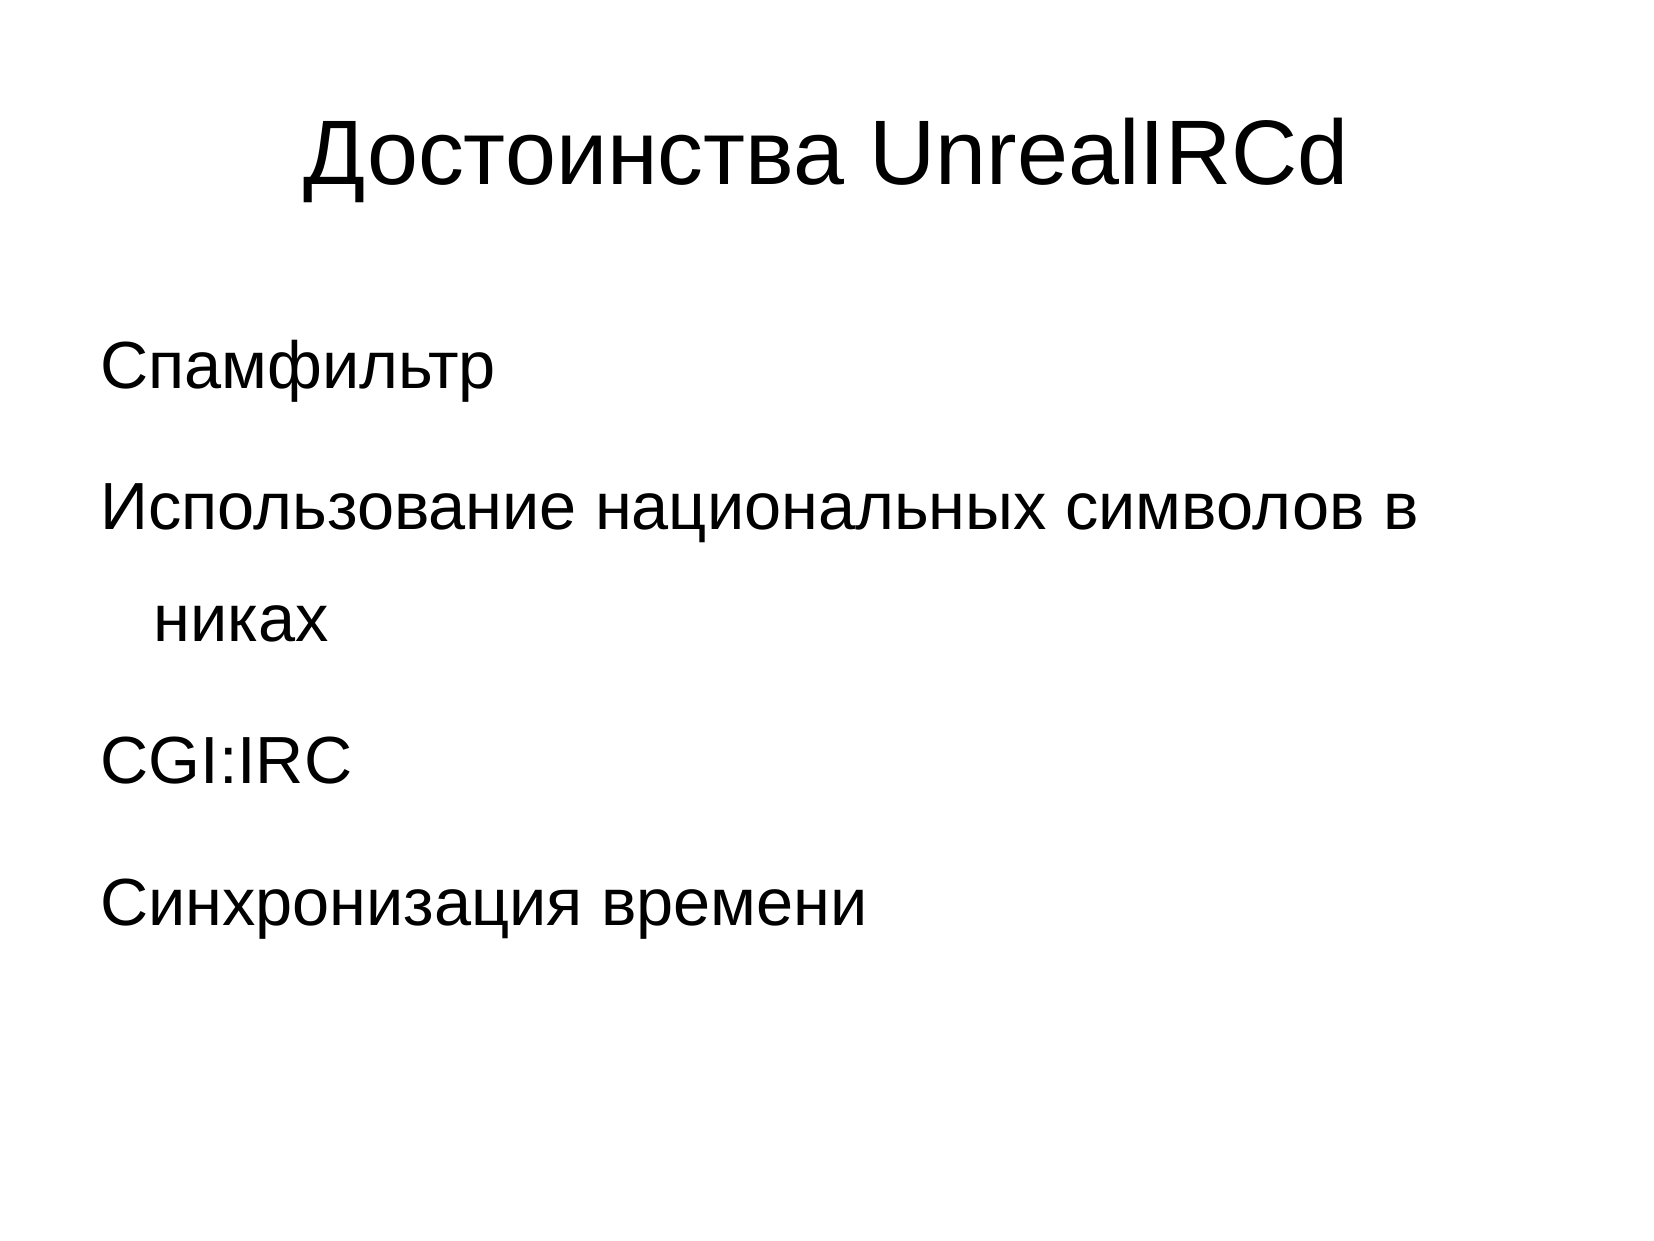

# Достоинства UnrealIRCd
Спамфильтр
Использование национальных символов в никах
CGI:IRC
Синхронизация времени